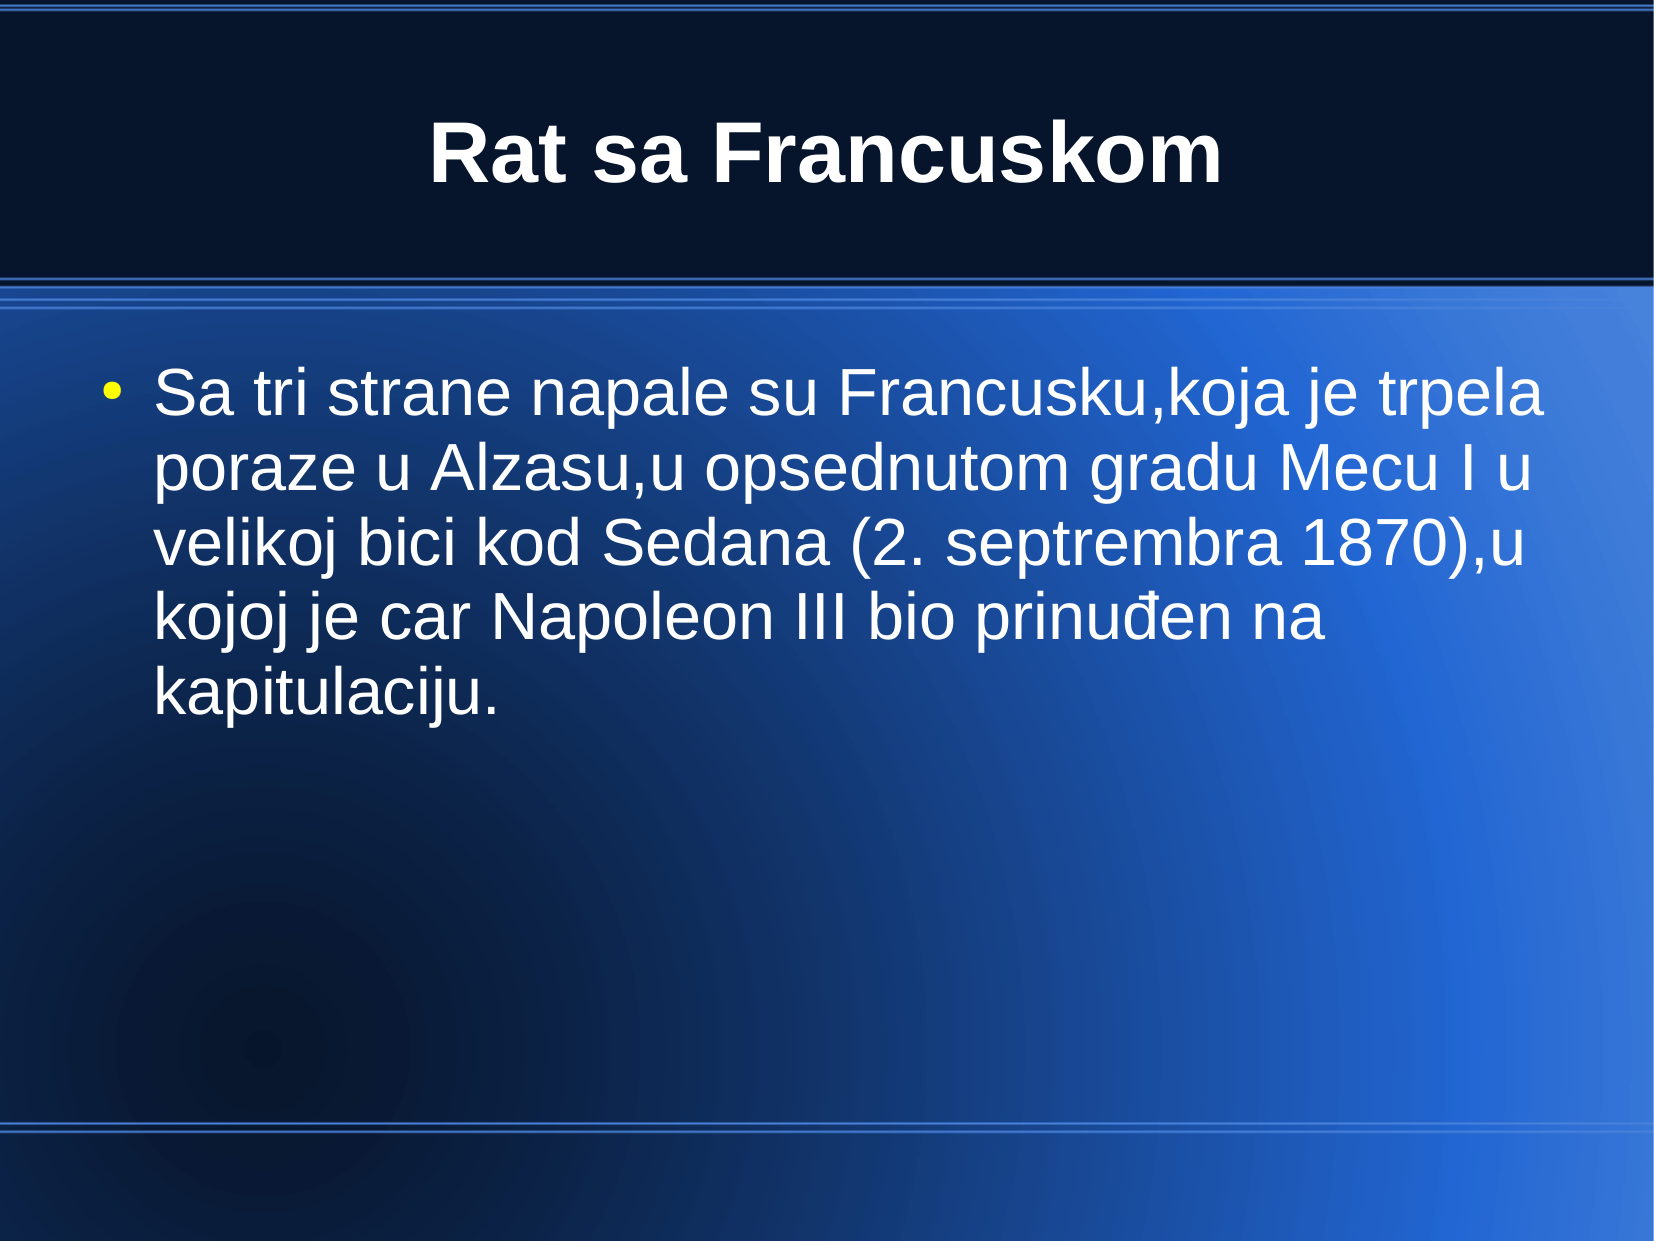

# Rat sa Francuskom
Sa tri strane napale su Francusku,koja je trpela poraze u Alzasu,u opsednutom gradu Mecu I u velikoj bici kod Sedana (2. septrembra 1870),u kojoj je car Napoleon III bio prinuđen na kapitulaciju.